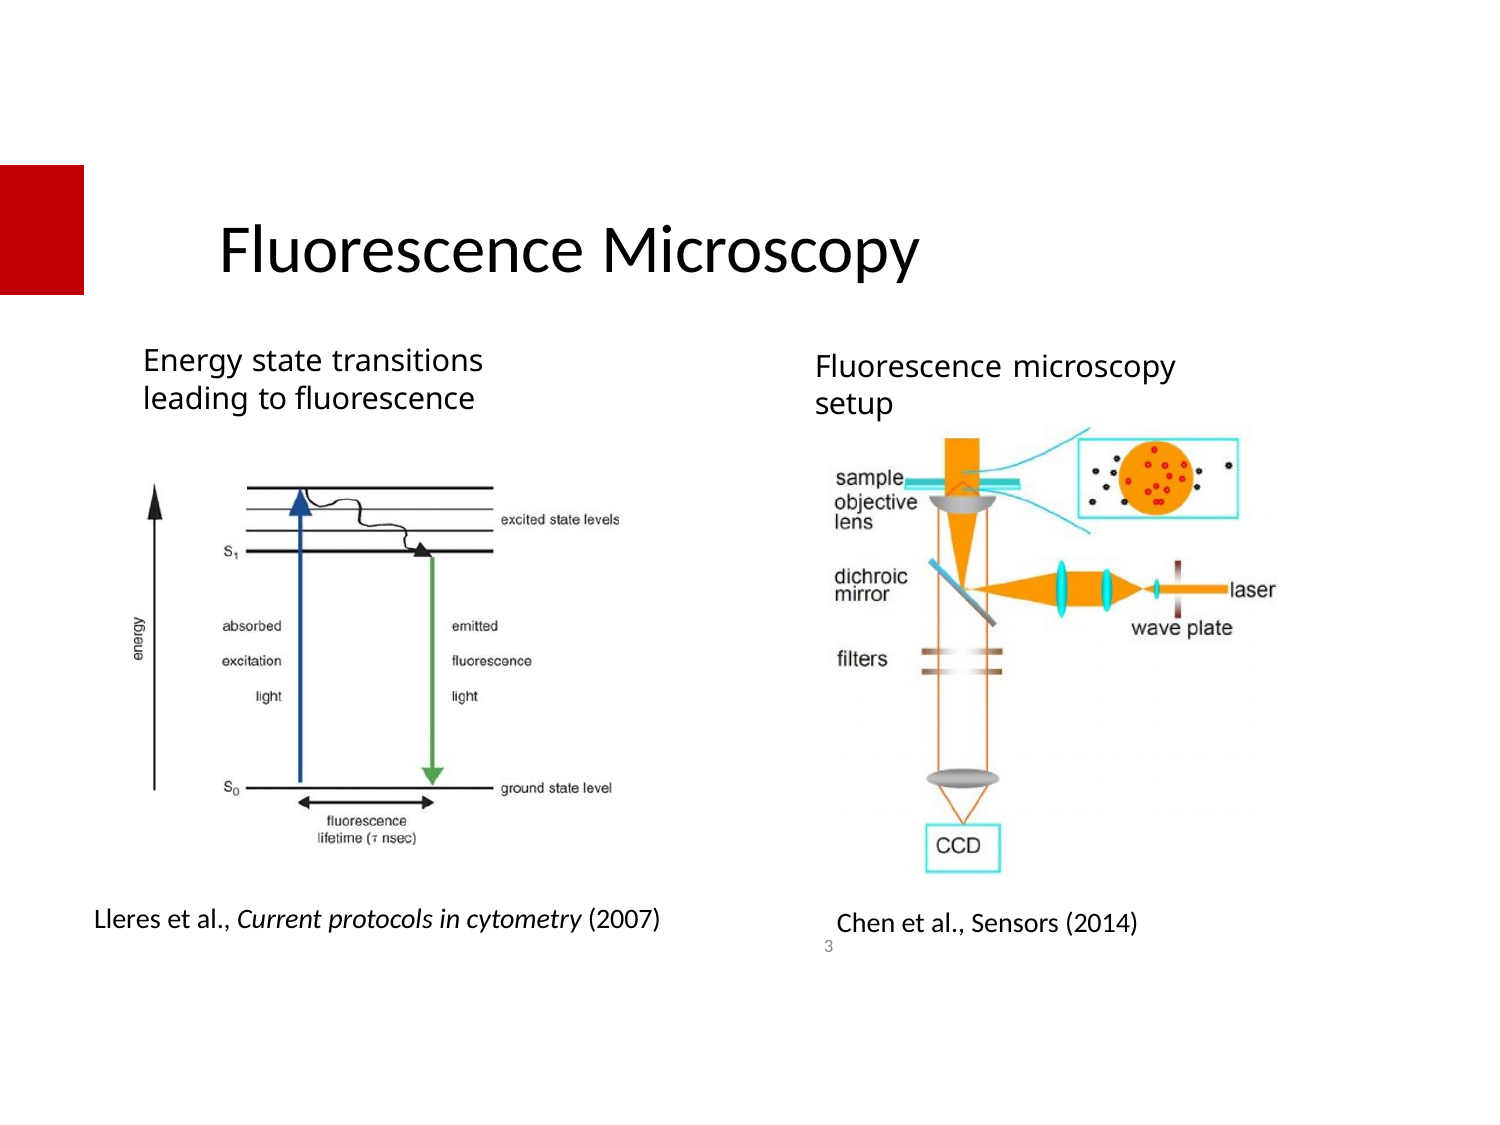

# Fluorescence Microscopy
Energy state transitions leading to fluorescence
Fluorescence microscopy setup
Lleres et al., Current protocols in cytometry (2007)
Chen et al., Sensors (2014)
1